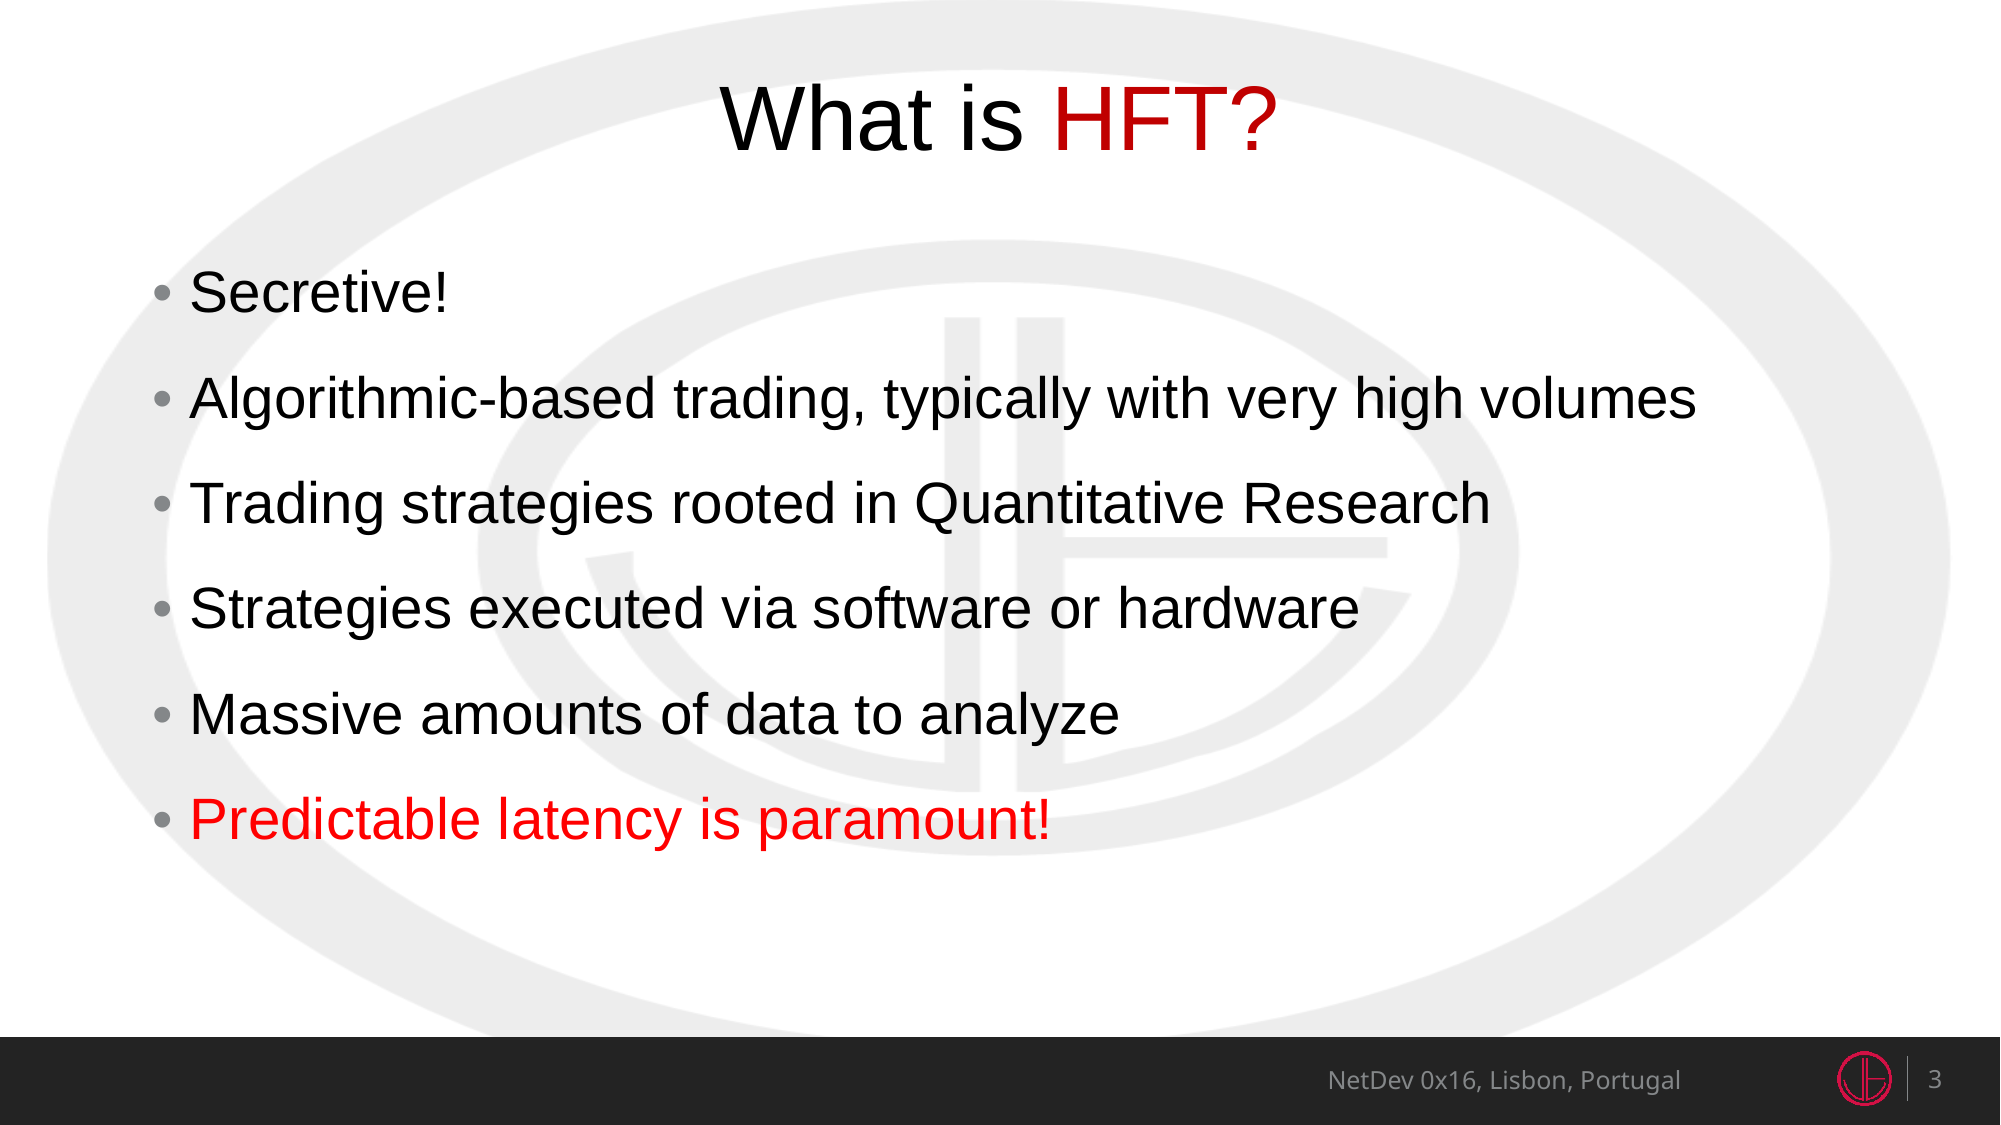

# What is HFT?
Secretive!
Algorithmic-based trading, typically with very high volumes
Trading strategies rooted in Quantitative Research
Strategies executed via software or hardware
Massive amounts of data to analyze
Predictable latency is paramount!
NetDev 0x16, Lisbon, Portugal